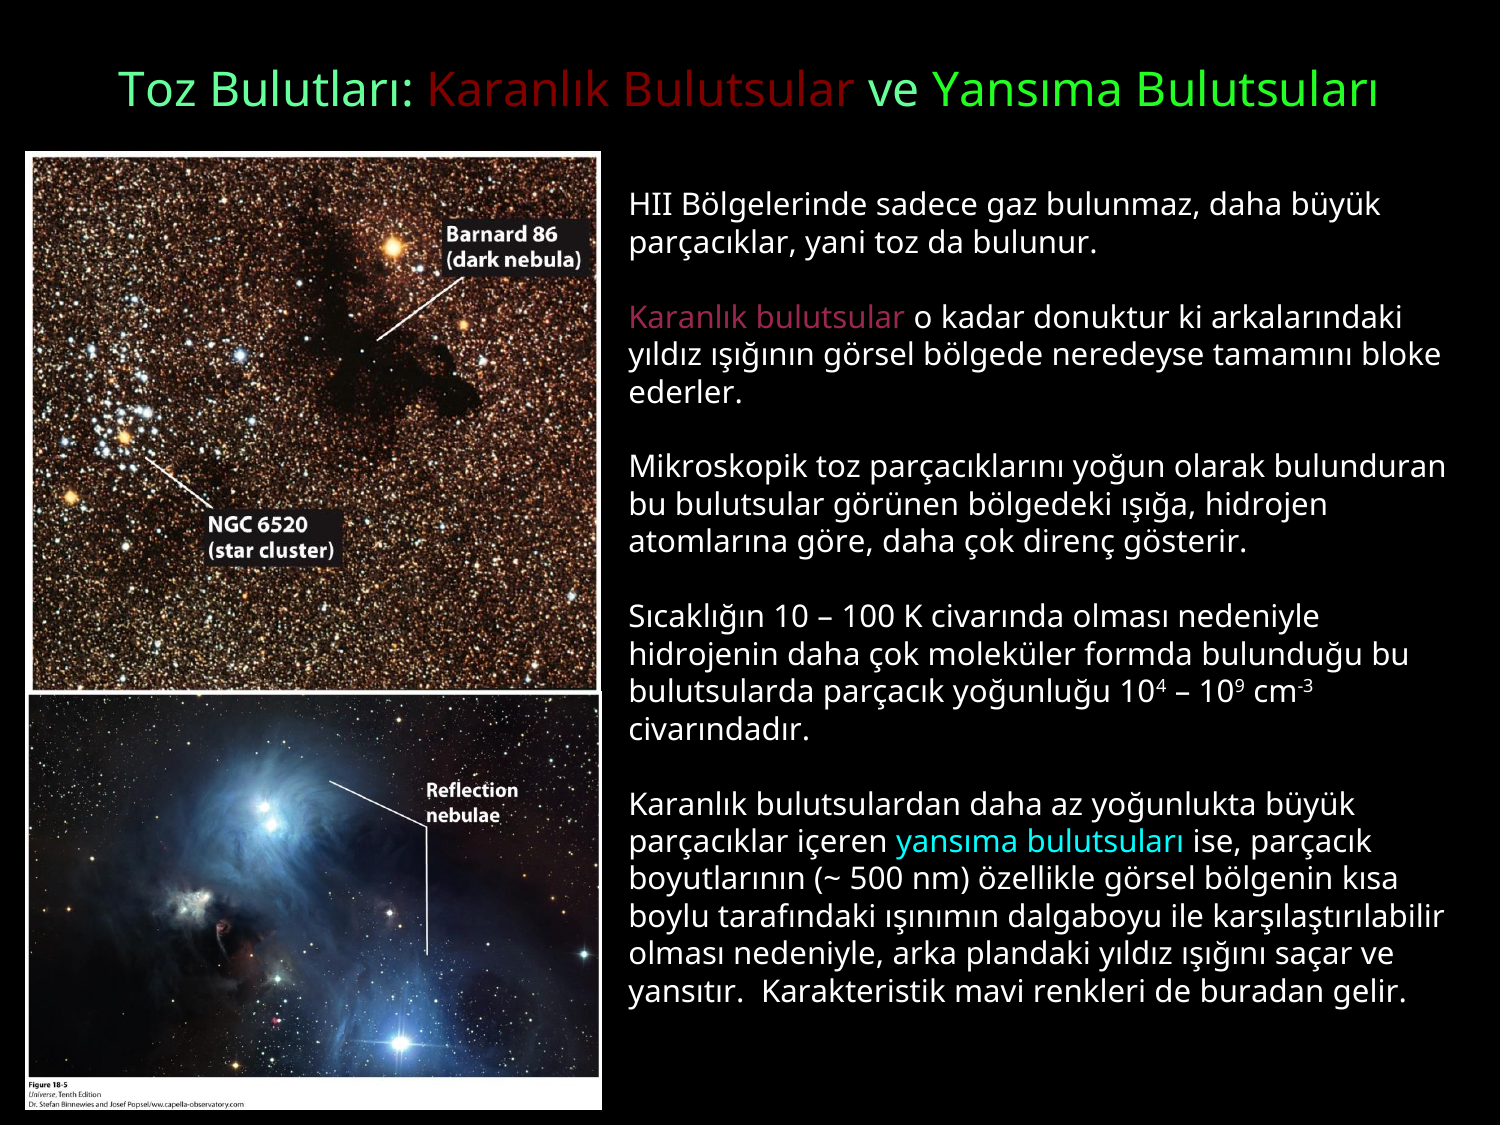

# Toz Bulutları: Karanlık Bulutsular ve Yansıma Bulutsuları
HII Bölgelerinde sadece gaz bulunmaz, daha büyük parçacıklar, yani toz da bulunur.
Karanlık bulutsular o kadar donuktur ki arkalarındaki yıldız ışığının görsel bölgede neredeyse tamamını bloke ederler.
Mikroskopik toz parçacıklarını yoğun olarak bulunduran bu bulutsular görünen bölgedeki ışığa, hidrojen atomlarına göre, daha çok direnç gösterir.
Sıcaklığın 10 – 100 K civarında olması nedeniyle hidrojenin daha çok moleküler formda bulunduğu bu bulutsularda parçacık yoğunluğu 104 – 109 cm-3 civarındadır.
Karanlık bulutsulardan daha az yoğunlukta büyük parçacıklar içeren yansıma bulutsuları ise, parçacık boyutlarının (~ 500 nm) özellikle görsel bölgenin kısa boylu tarafındaki ışınımın dalgaboyu ile karşılaştırılabilir olması nedeniyle, arka plandaki yıldız ışığını saçar ve yansıtır. Karakteristik mavi renkleri de buradan gelir.